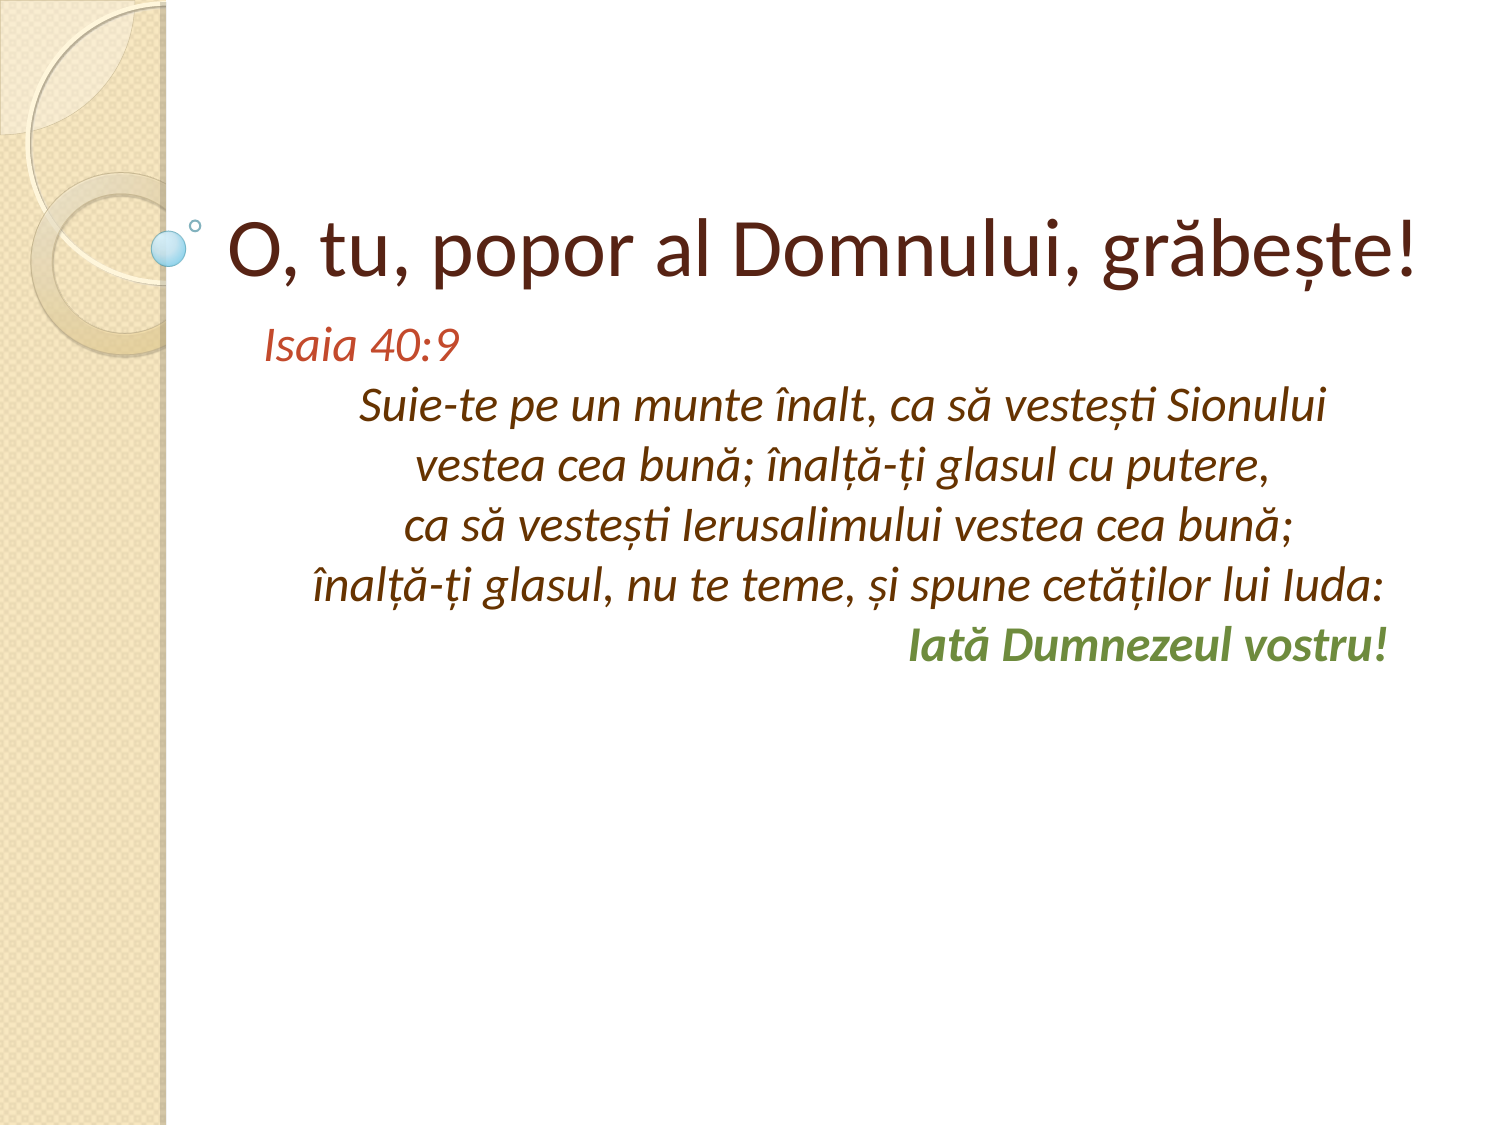

# O, tu, popor al Domnului, grăbeşte!
Isaia 40:9
Suie-te pe un munte înalt, ca să vesteşti Sionului
vestea cea bună; înalţă-ţi glasul cu putere,
ca să vesteşti Ierusalimului vestea cea bună;
înalţă-ţi glasul, nu te teme, şi spune cetăţilor lui Iuda:
								 Iată Dumnezeul vostru!